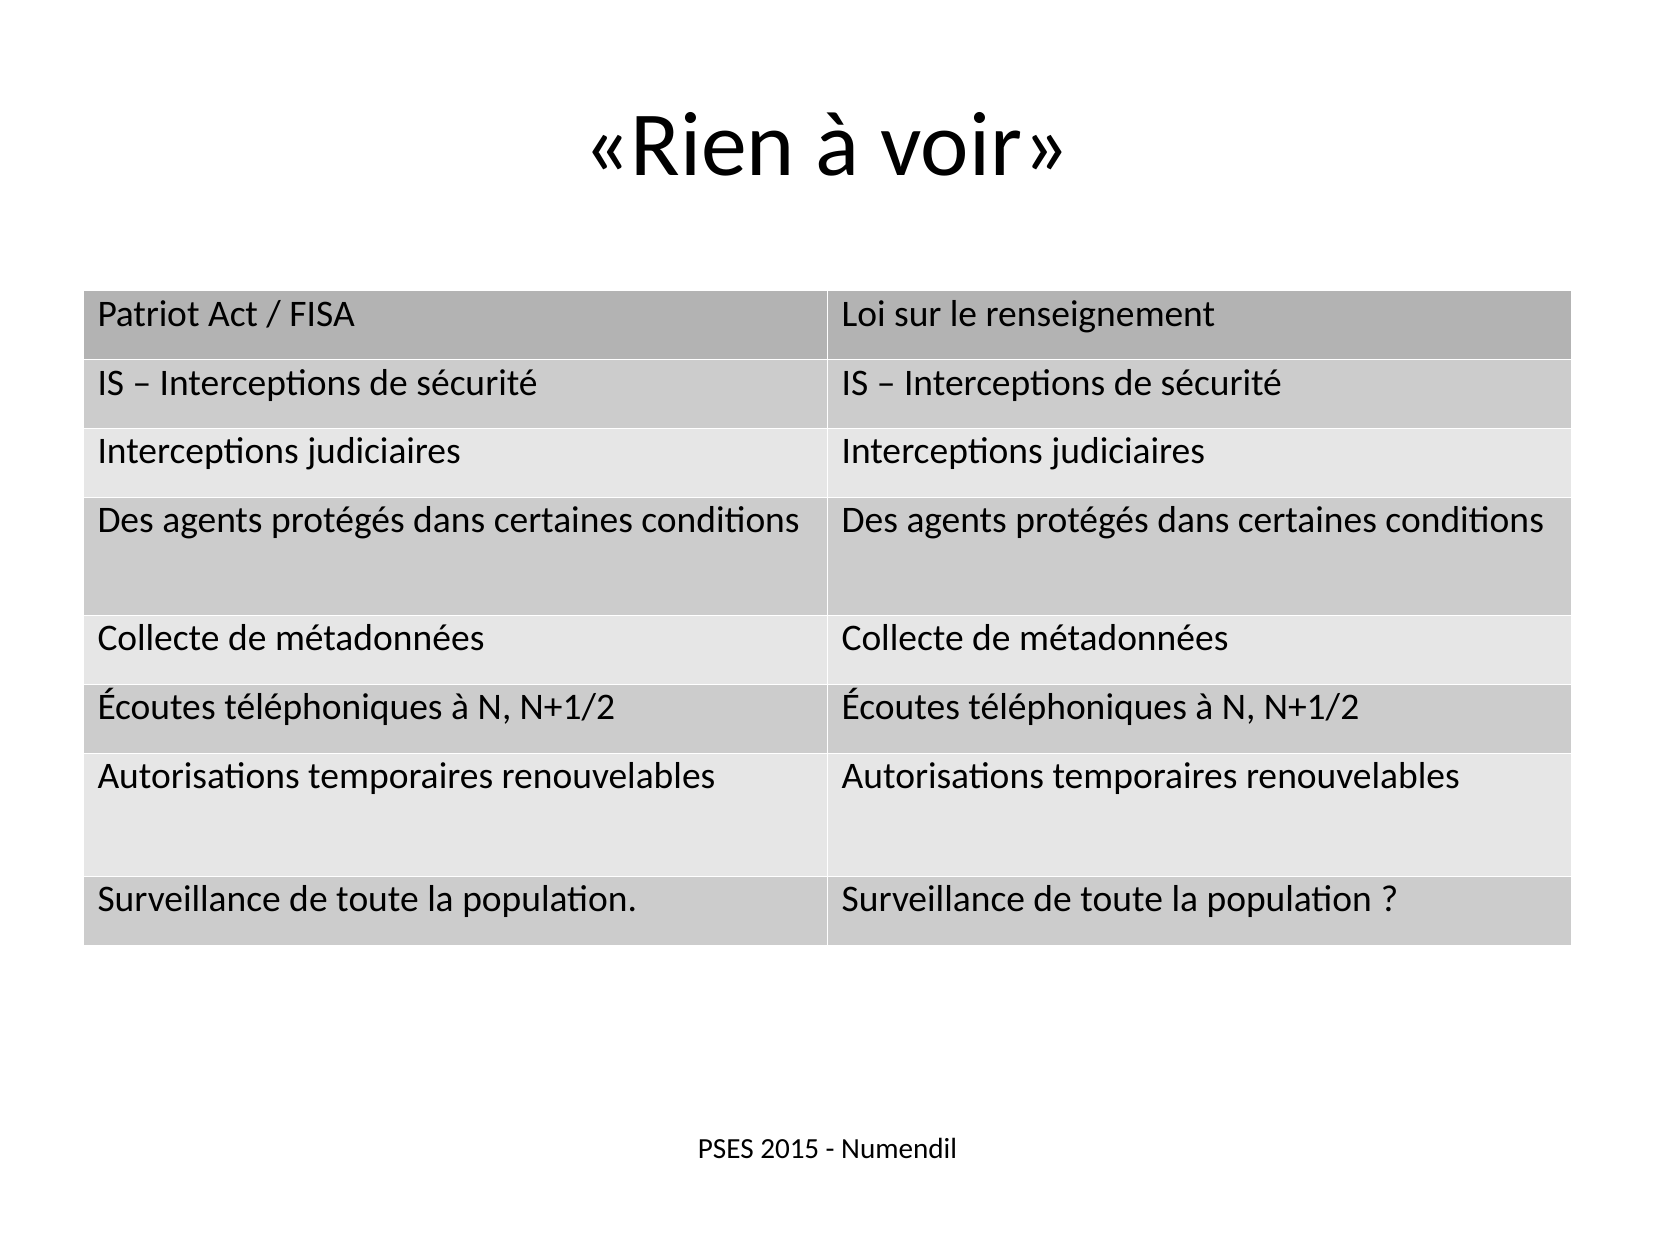

# «Rien à voir»
| Patriot Act / FISA | Loi sur le renseignement |
| --- | --- |
| IS – Interceptions de sécurité | IS – Interceptions de sécurité |
| Interceptions judiciaires | Interceptions judiciaires |
| Des agents protégés dans certaines conditions | Des agents protégés dans certaines conditions |
| Collecte de métadonnées | Collecte de métadonnées |
| Écoutes téléphoniques à N, N+1/2 | Écoutes téléphoniques à N, N+1/2 |
| Autorisations temporaires renouvelables | Autorisations temporaires renouvelables |
| Surveillance de toute la population. | Surveillance de toute la population ? |
PSES 2015 - Numendil
PSES 2015 - Numendil